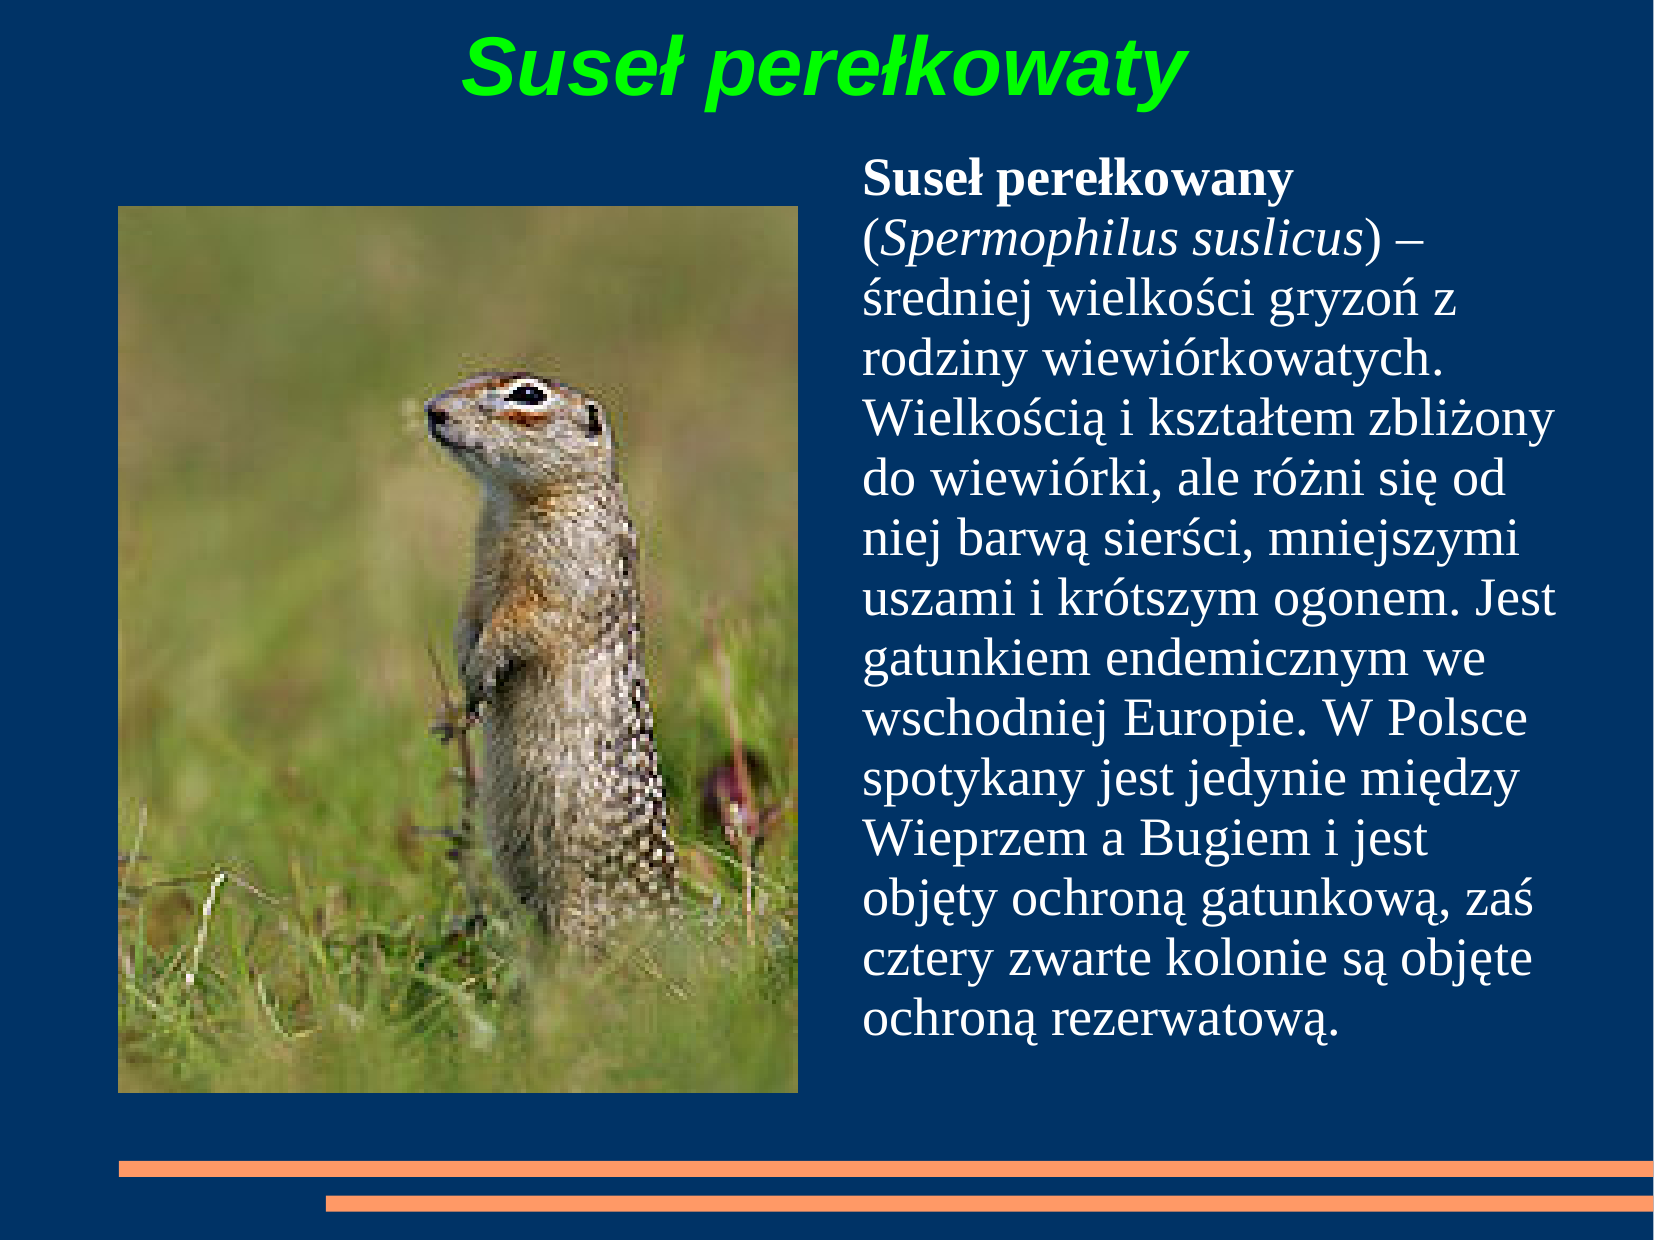

# Suseł perełkowaty
Suseł perełkowany (Spermophilus suslicus) – średniej wielkości gryzoń z rodziny wiewiórkowatych. Wielkością i kształtem zbliżony do wiewiórki, ale różni się od niej barwą sierści, mniejszymi uszami i krótszym ogonem. Jest gatunkiem endemicznym we wschodniej Europie. W Polsce spotykany jest jedynie między Wieprzem a Bugiem i jest objęty ochroną gatunkową, zaś cztery zwarte kolonie są objęte ochroną rezerwatową.